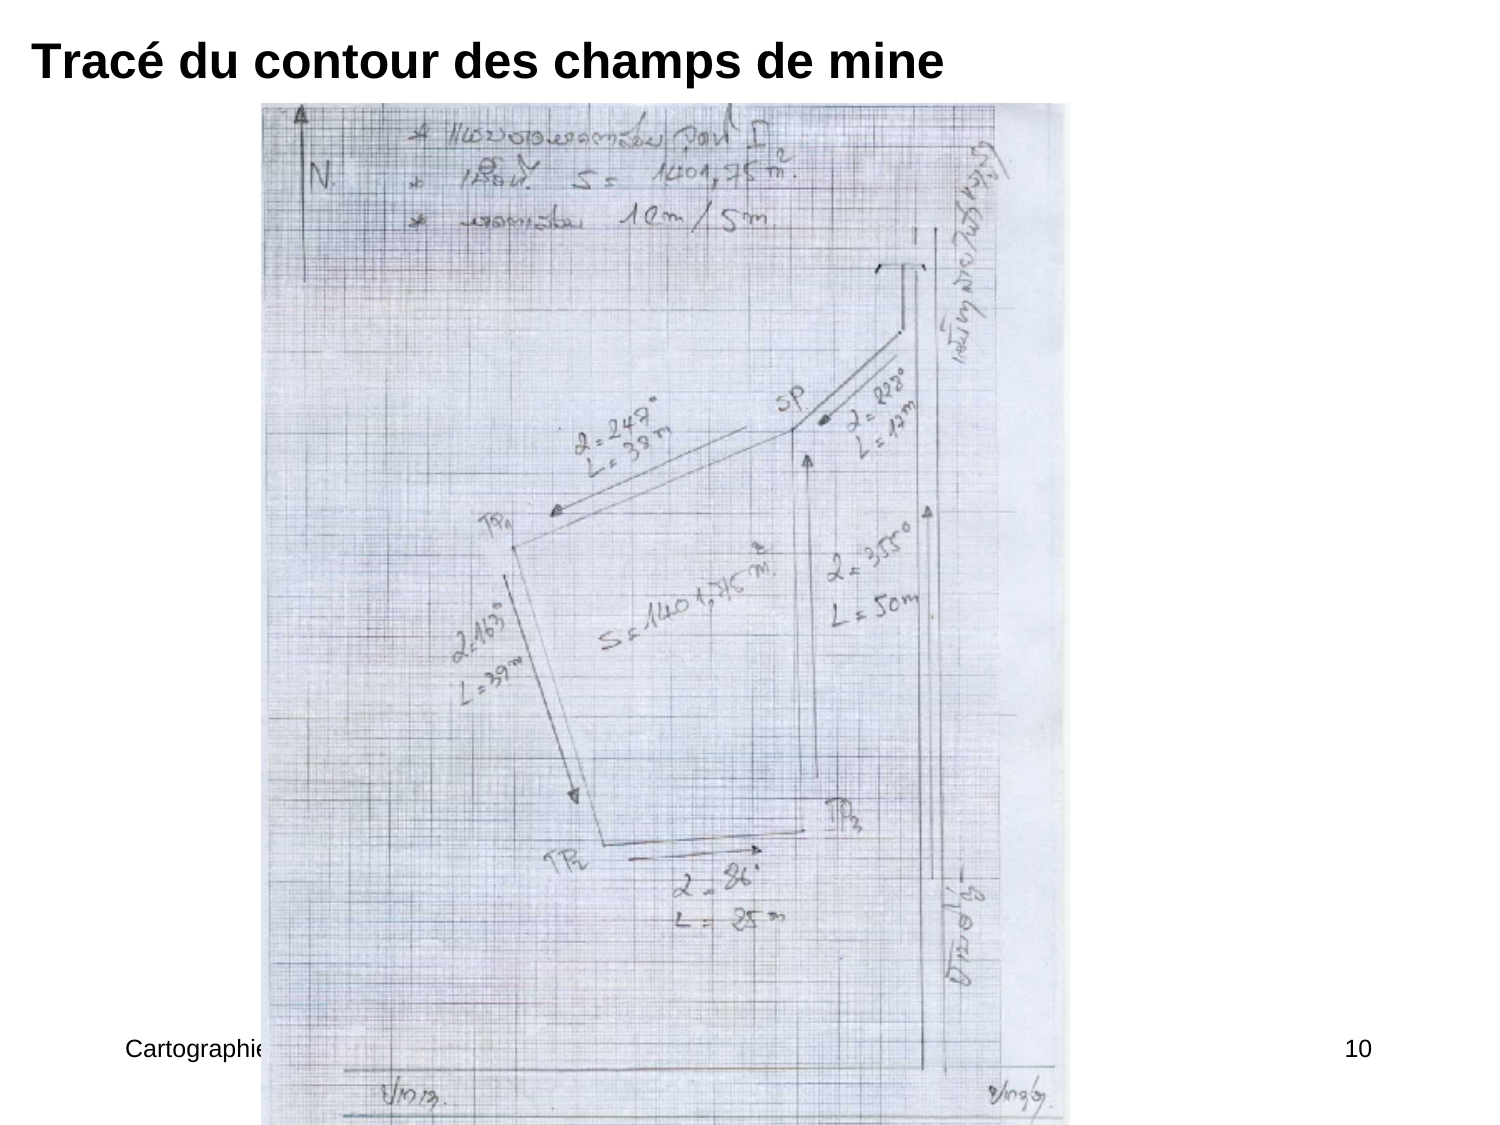

# Tracé du contour des champs de mine
Cartographie Numérique et Levé de Terrain - Eléonore Wolff - ULB